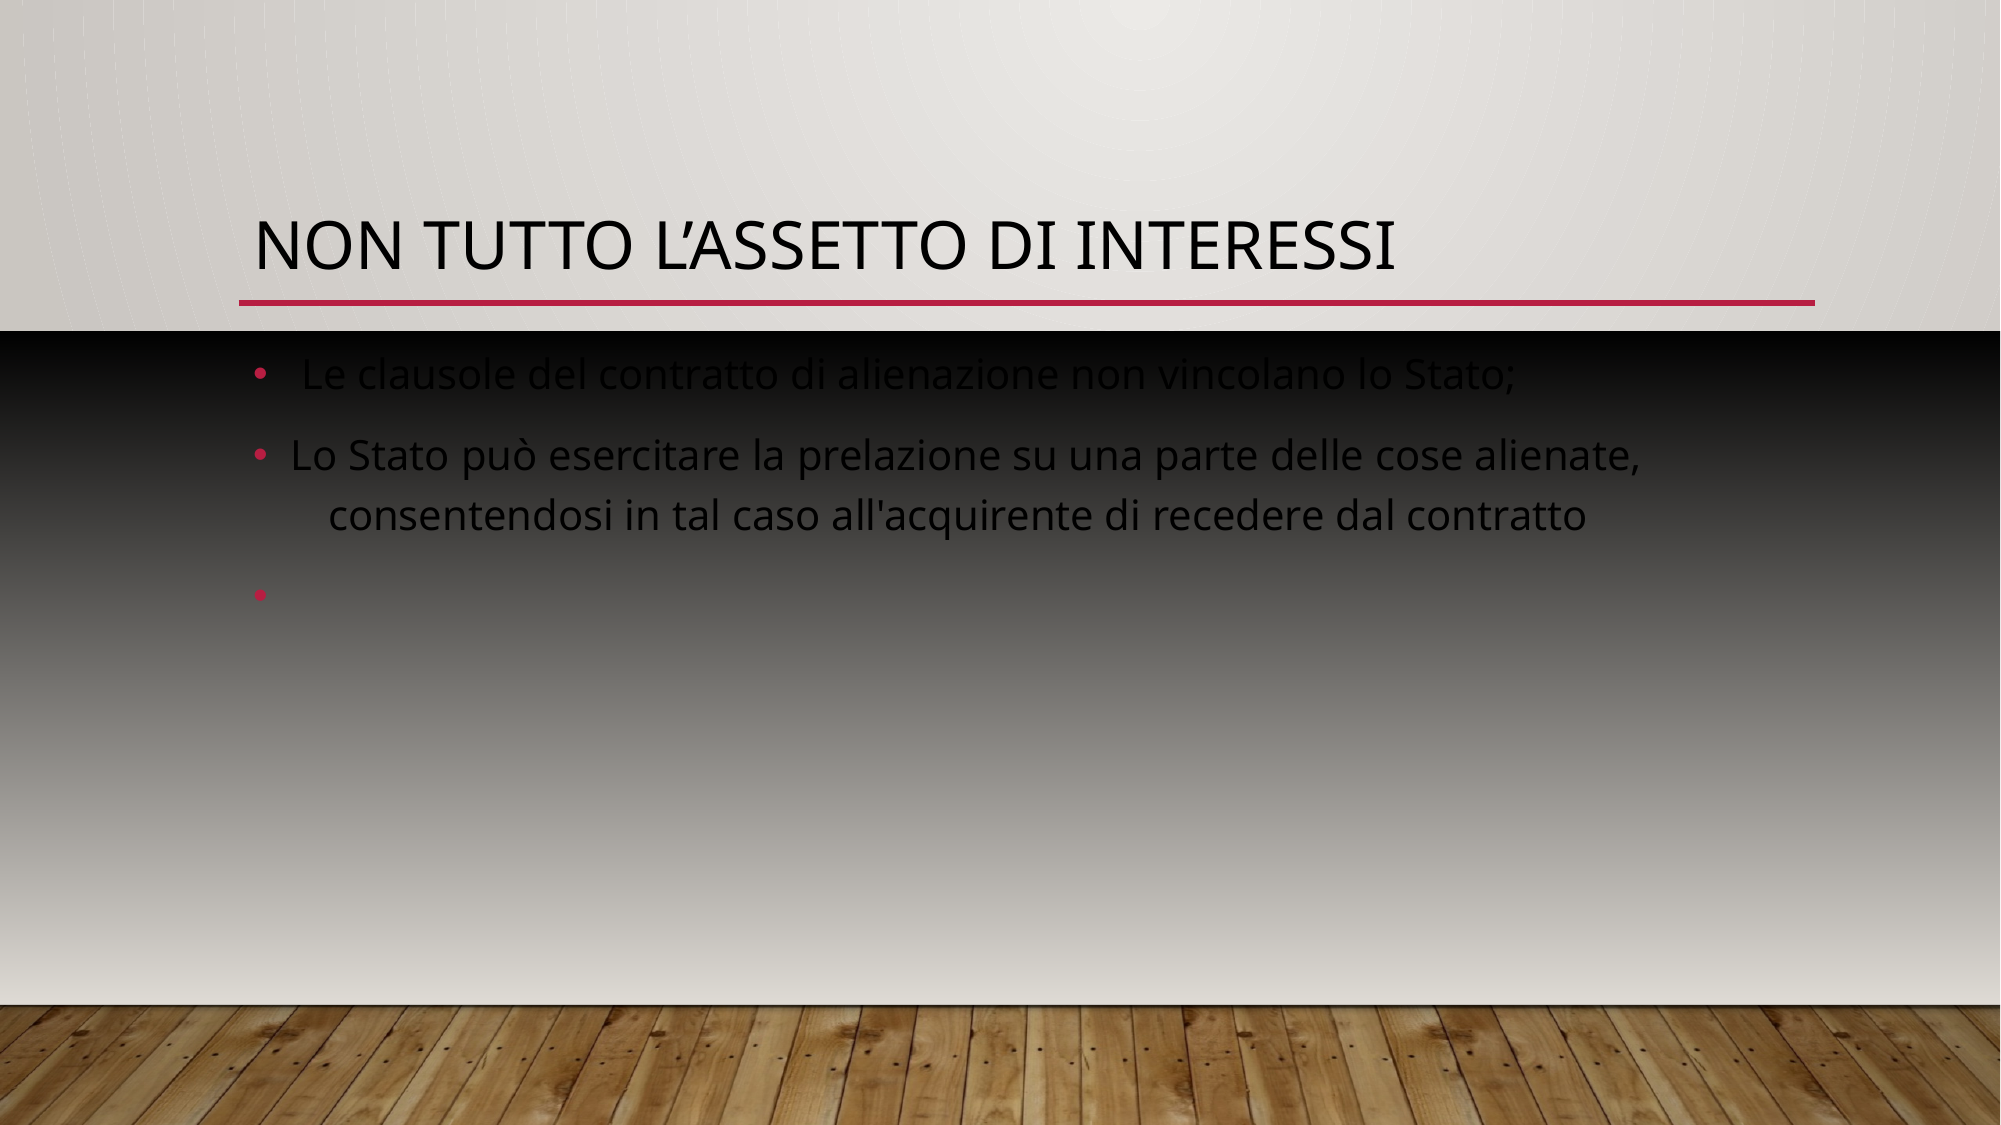

# Non tutto l’assetto di interessi
 Le clausole del contratto di alienazione non vincolano lo Stato;
Lo Stato può esercitare la prelazione su una parte delle cose alienate, consentendosi in tal caso all'acquirente di recedere dal contratto